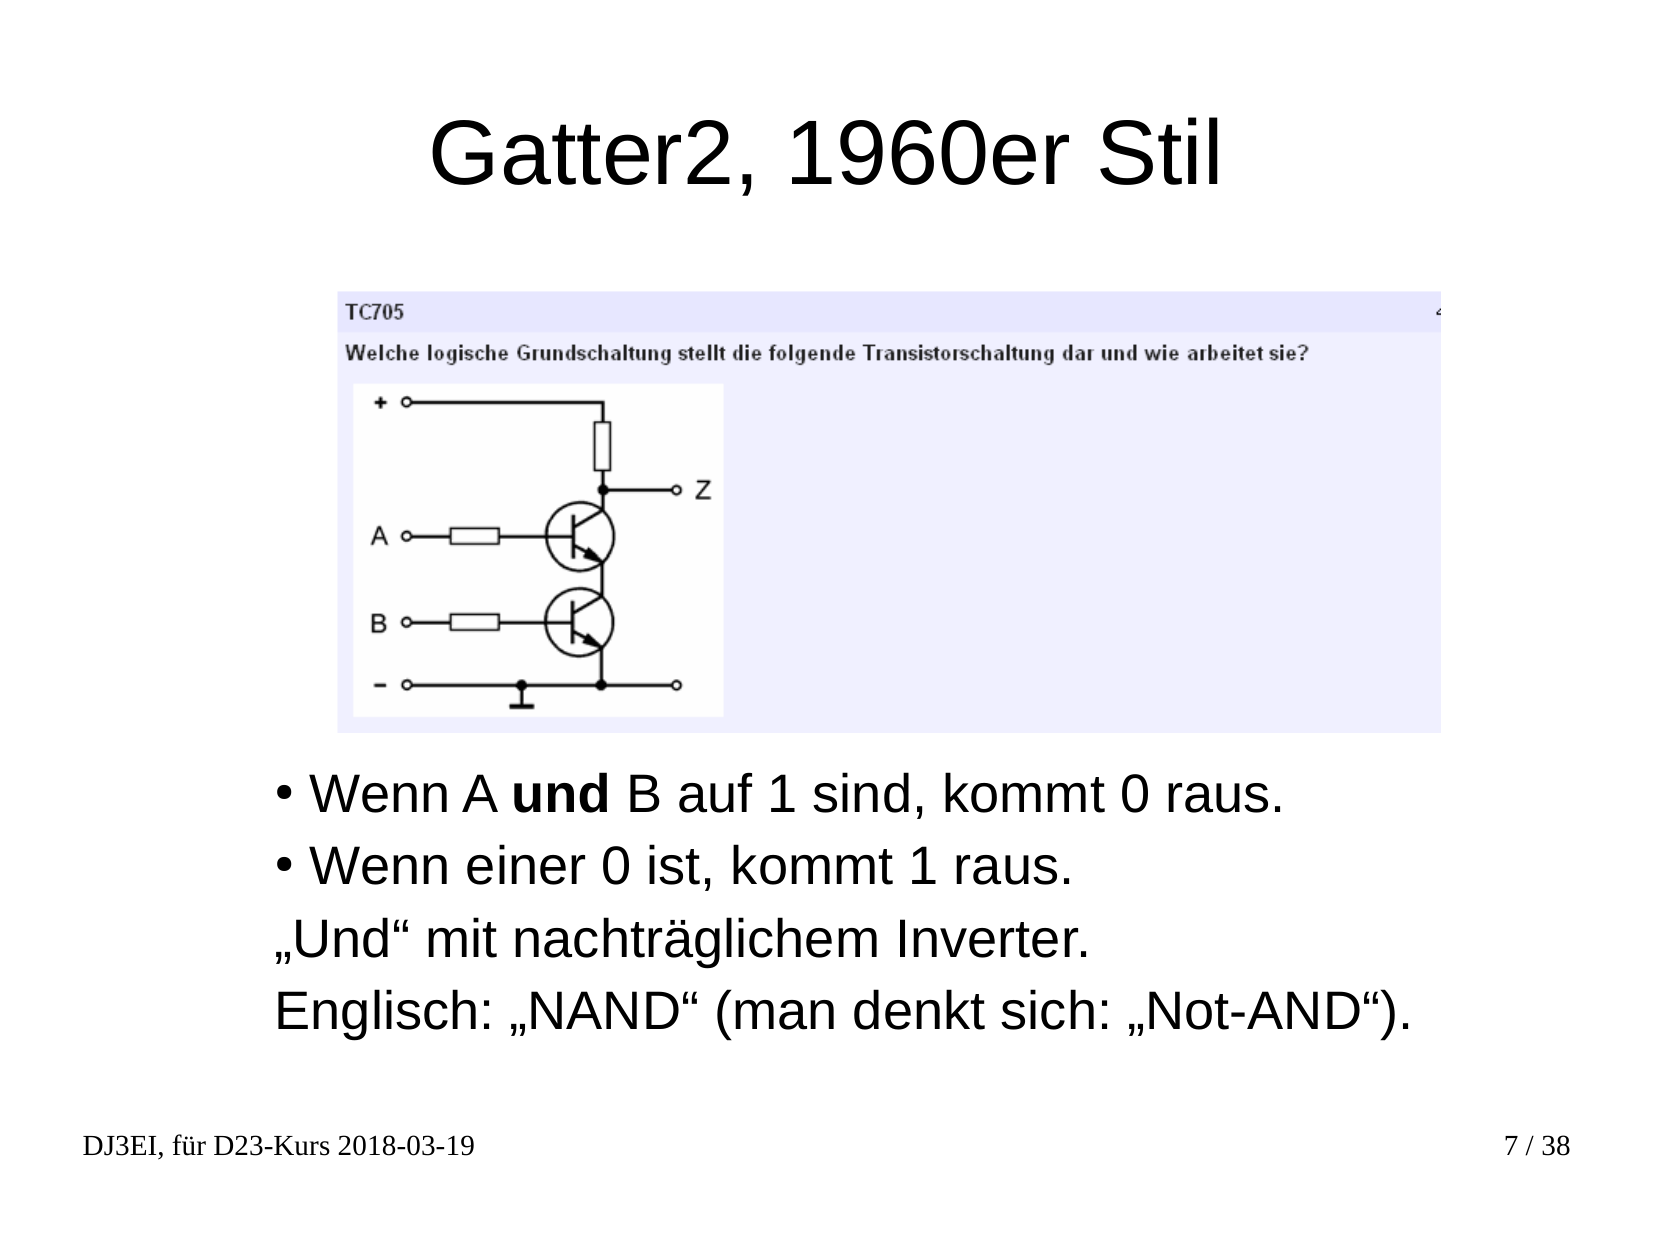

# Gatter2, 1960er Stil
Wenn A und B auf 1 sind, kommt 0 raus.
Wenn einer 0 ist, kommt 1 raus.
„Und“ mit nachträglichem Inverter.
Englisch: „NAND“ (man denkt sich: „Not-AND“).
7